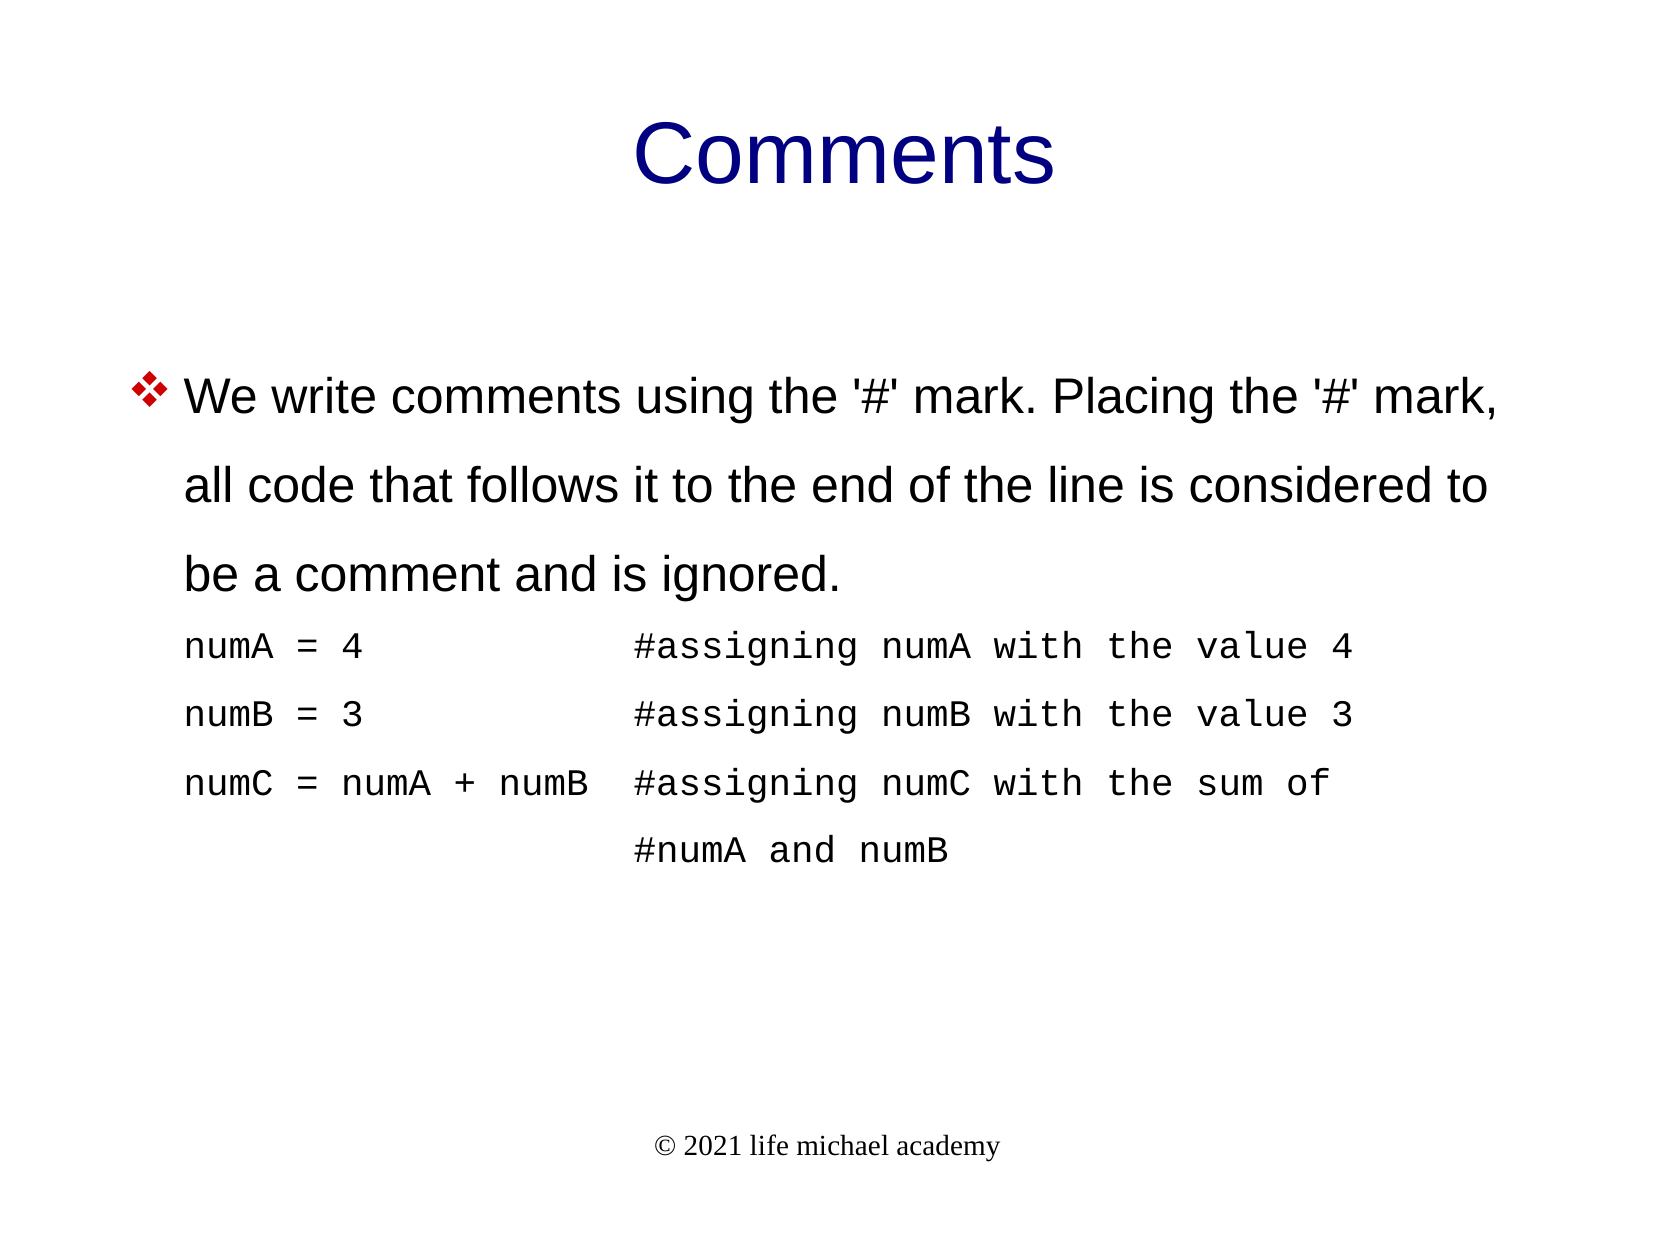

# Comments
We write comments using the '#' mark. Placing the '#' mark, all code that follows it to the end of the line is considered to be a comment and is ignored.
numA = 4 				#assigning numA with the value 4
numB = 3	 			#assigning numB with the value 3
numC = numA + numB #assigning numC with the sum of
 						#numA and numB
© 2021 life michael academy